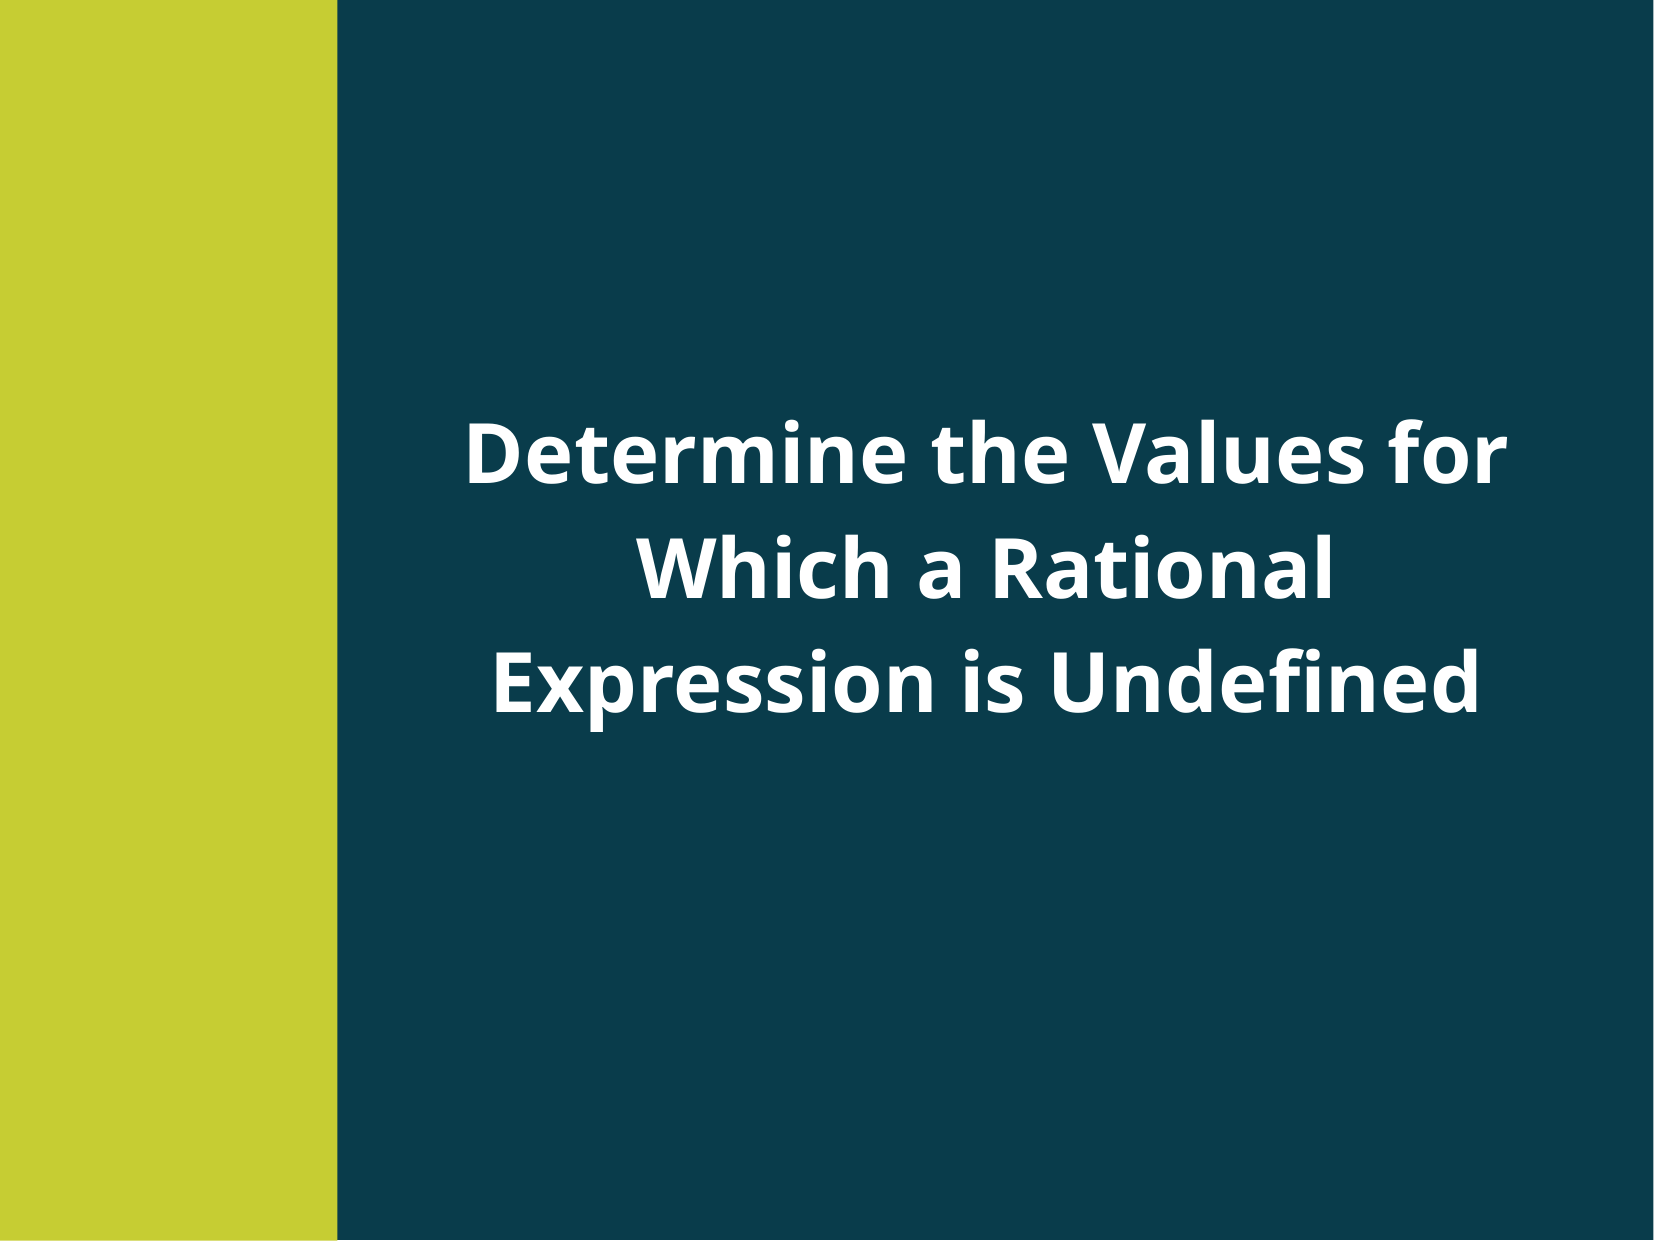

# Determine the Values for Which a Rational Expression is Undefined